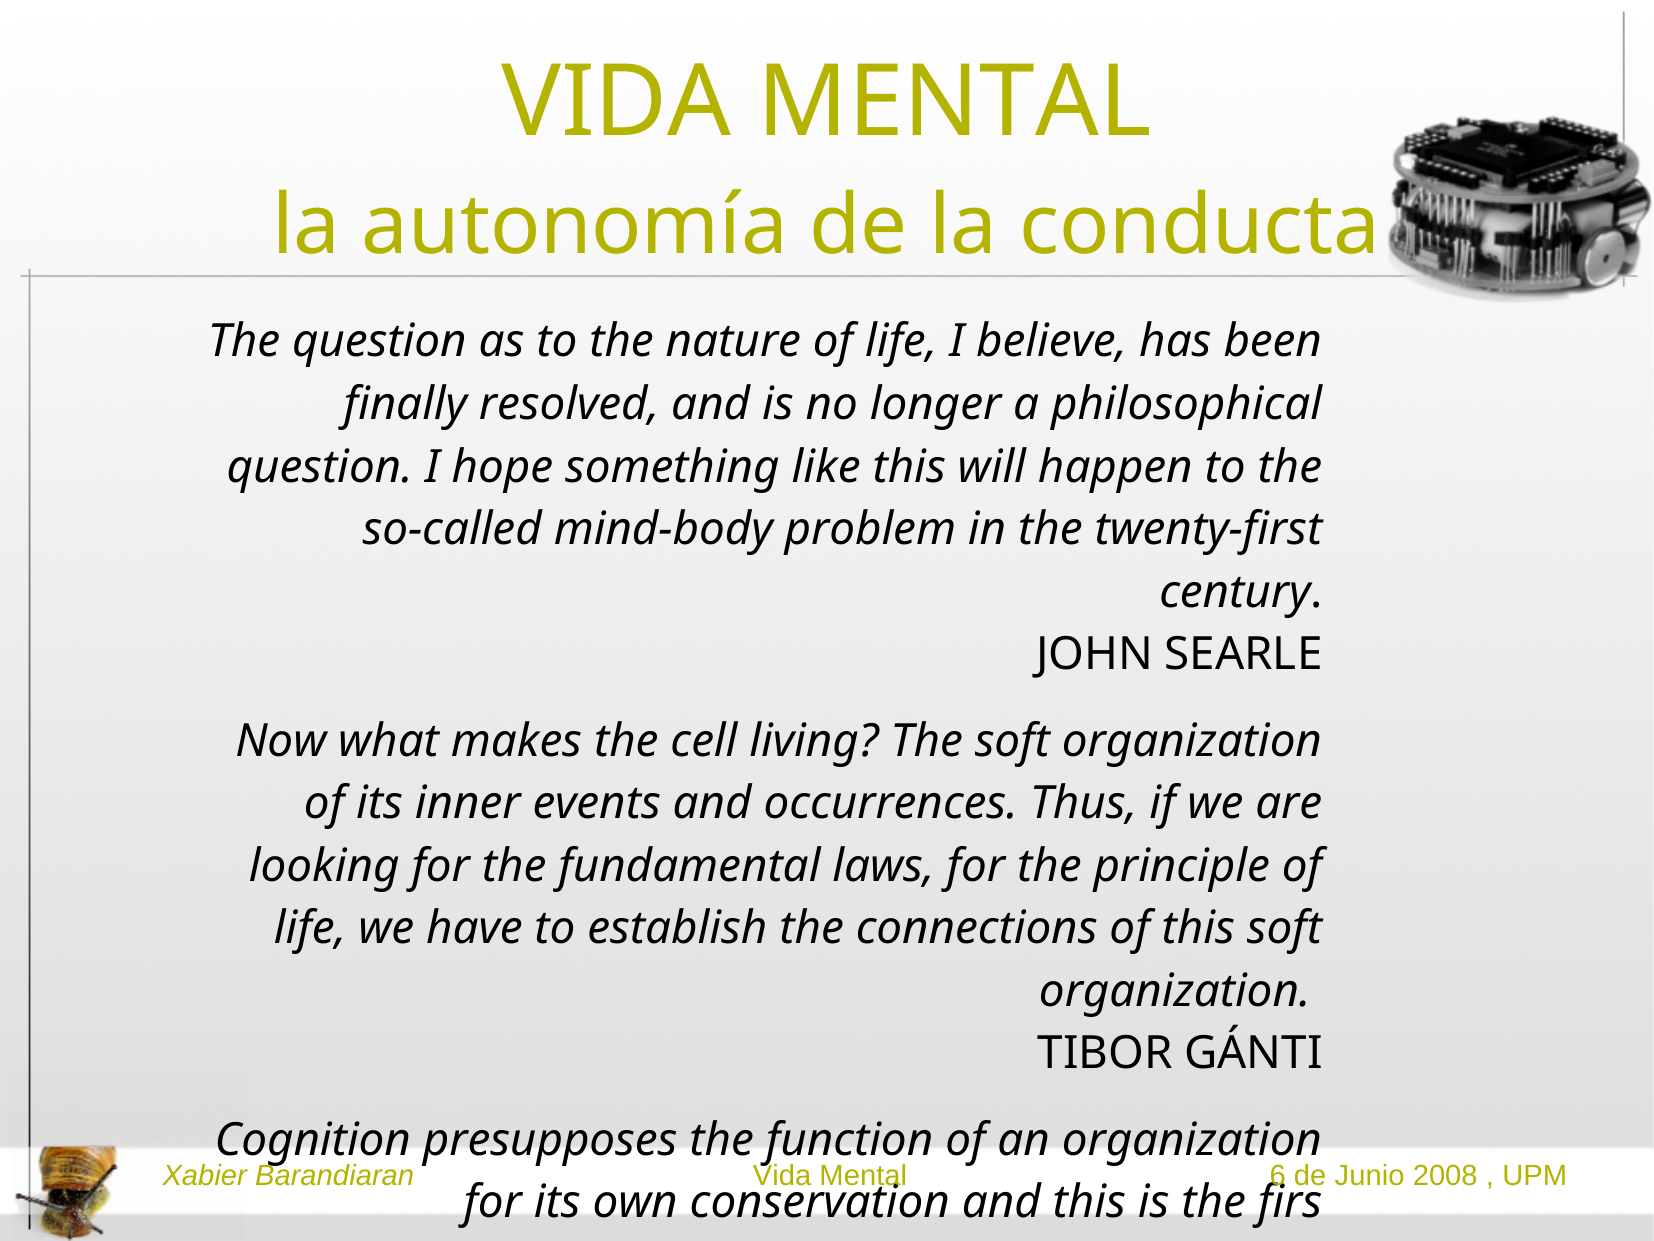

# VIDA MENTAL la autonomía de la conducta
The question as to the nature of life, I believe, has been finally resolved, and is no longer a philosophical question. I hope something like this will happen to the so-called mind-body problem in the twenty-first century.
JOHN SEARLE
Now what makes the cell living? The soft organization of its inner events and occurrences. Thus, if we are looking for the fundamental laws, for the principle of life, we have to establish the connections of this soft organization.
TIBOR GÁNTI
Cognition presupposes the function of an organization for its own conservation and this is the firs fundamental analogy with life.
JEAN PIAGET
Xabier Barandiaran 					Vida Mental					6 de Junio 2008 , UPM